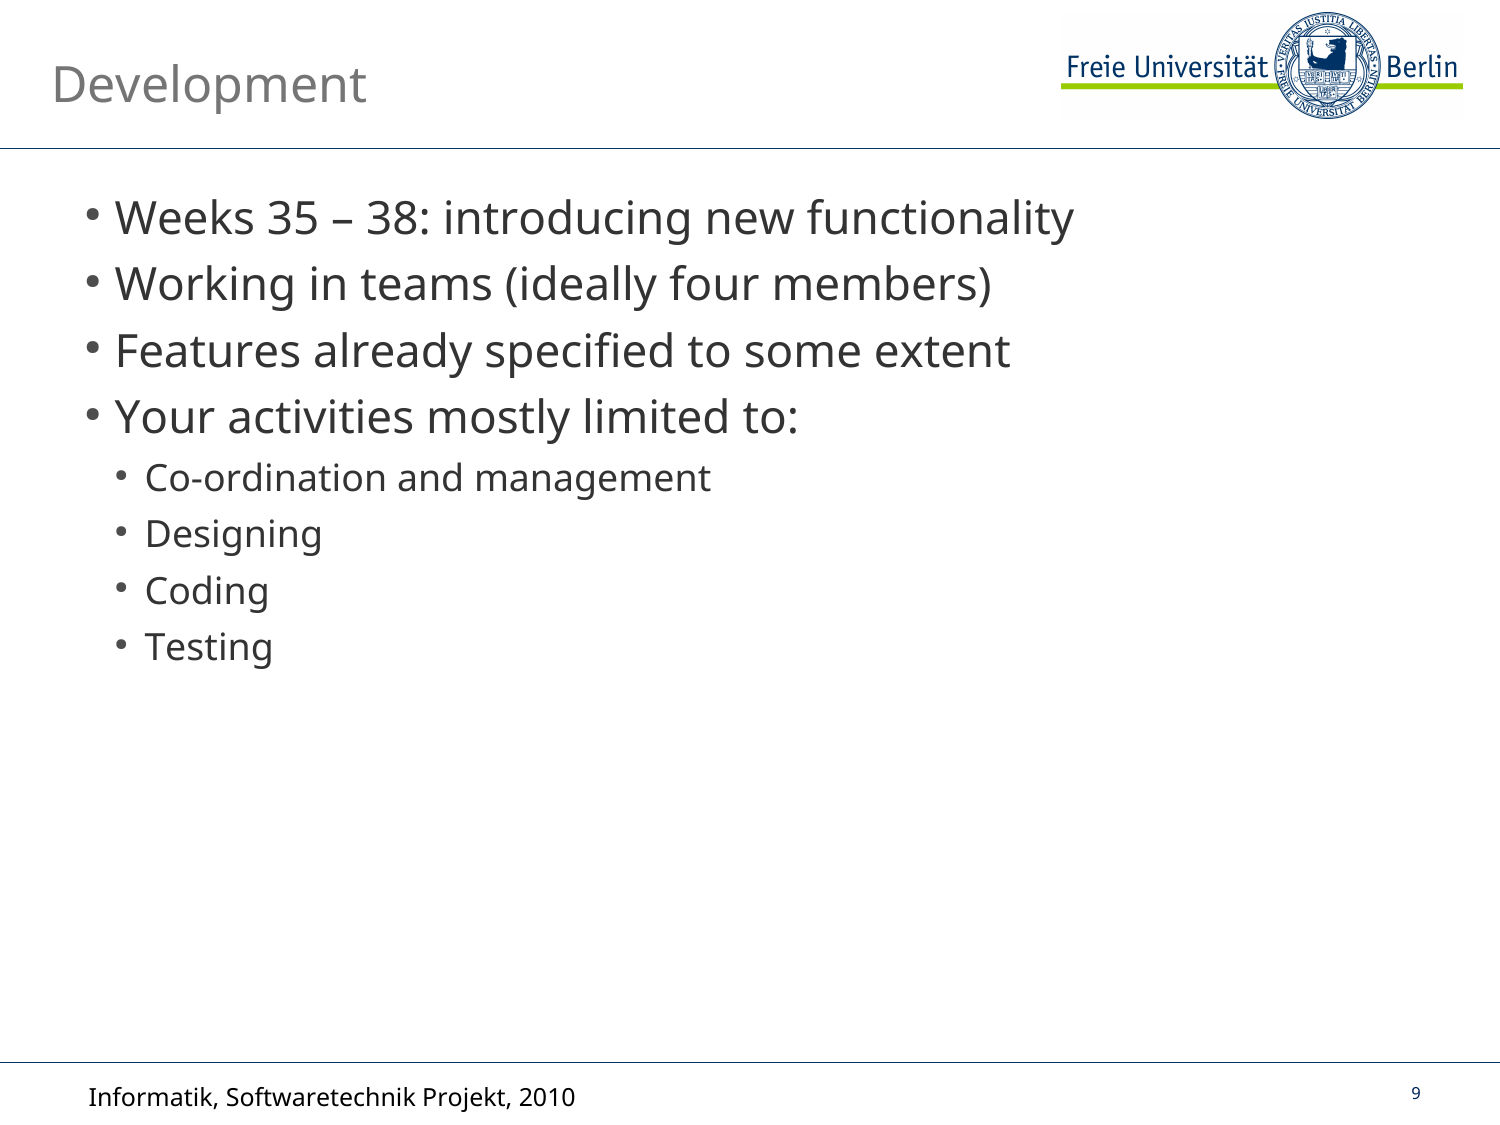

# Development
Weeks 35 – 38: introducing new functionality
Working in teams (ideally four members)
Features already specified to some extent
Your activities mostly limited to:
Co-ordination and management
Designing
Coding
Testing
Freie Universität Berlin